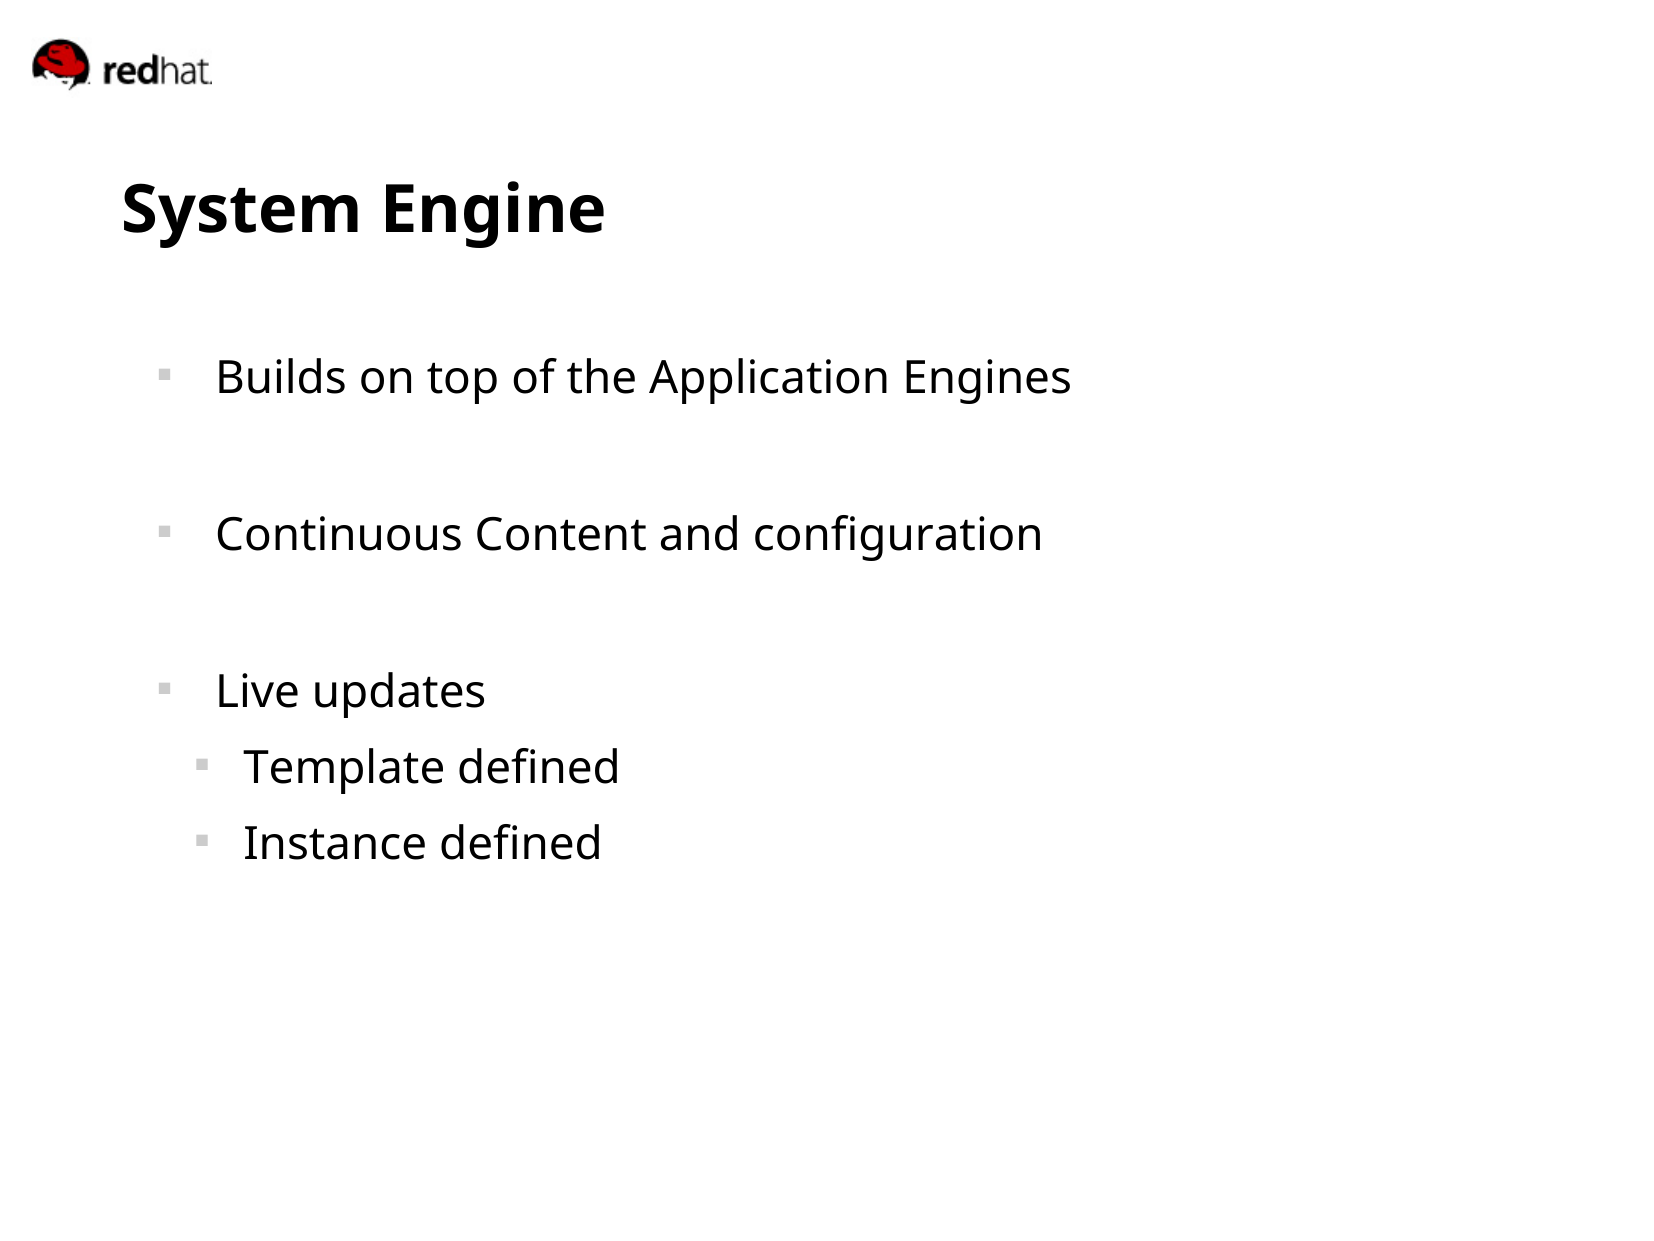

# System Engine
Builds on top of the Application Engines
Continuous Content and configuration
Live updates
Template defined
Instance defined